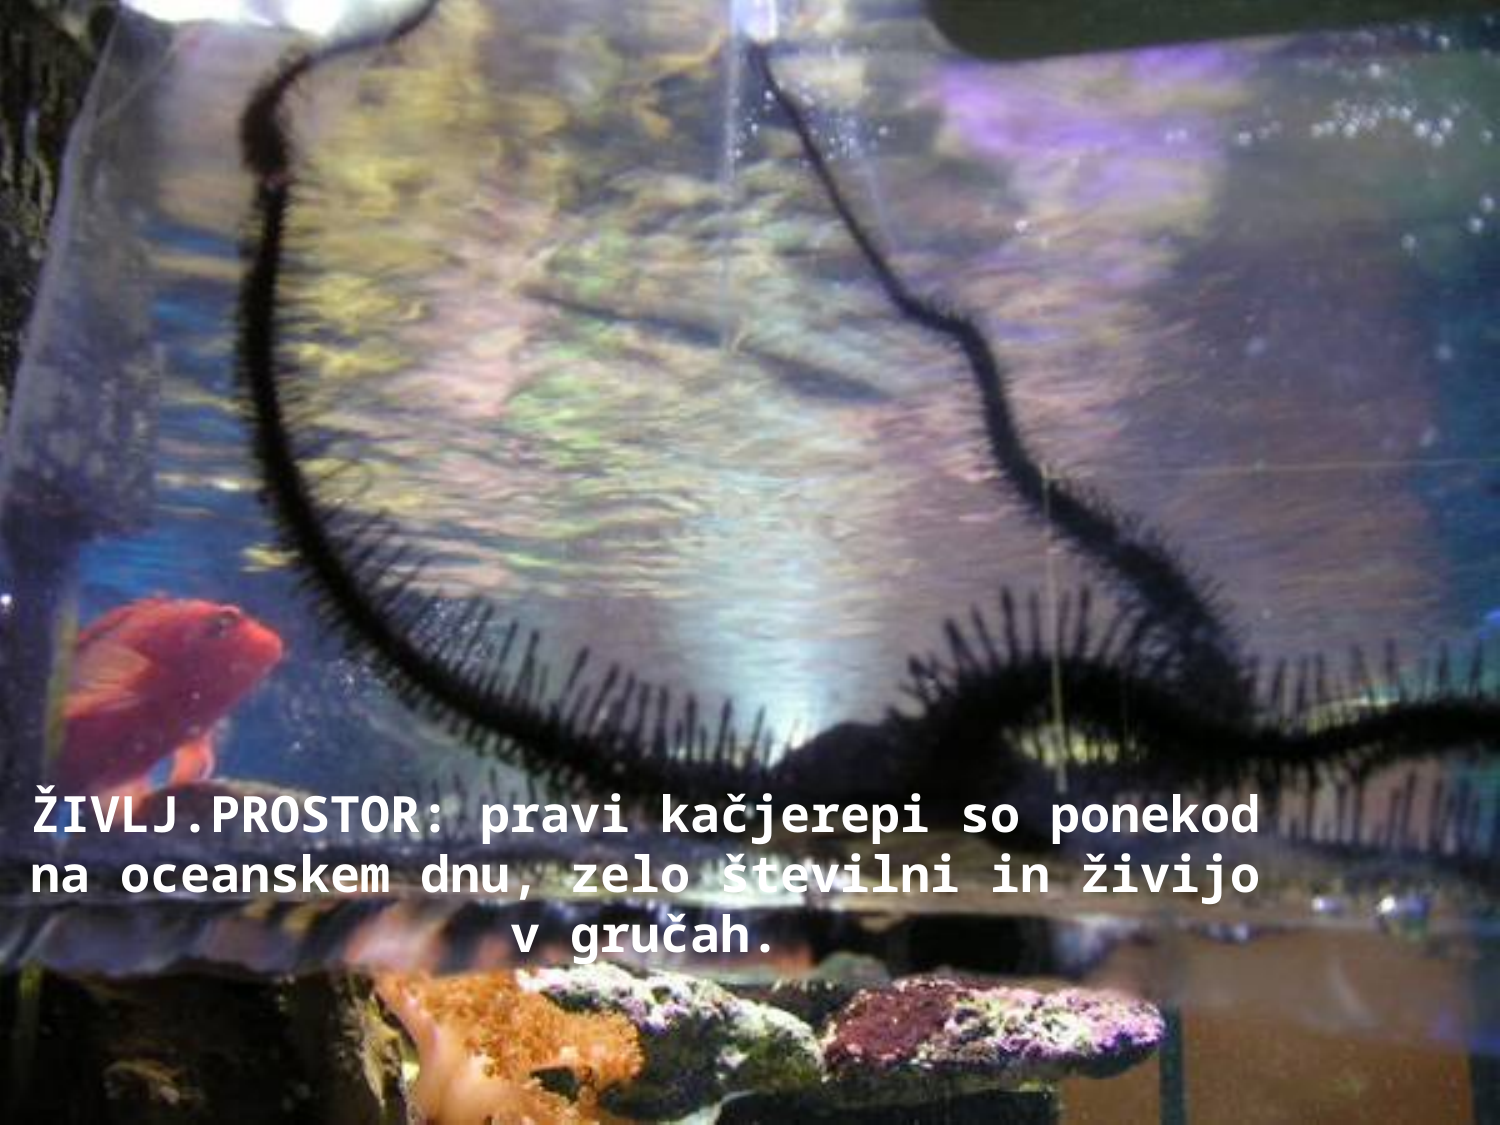

ŽIVLJ.PROSTOR: pravi kačjerepi so ponekod na oceanskem dnu, zelo številni in živijo v gručah.